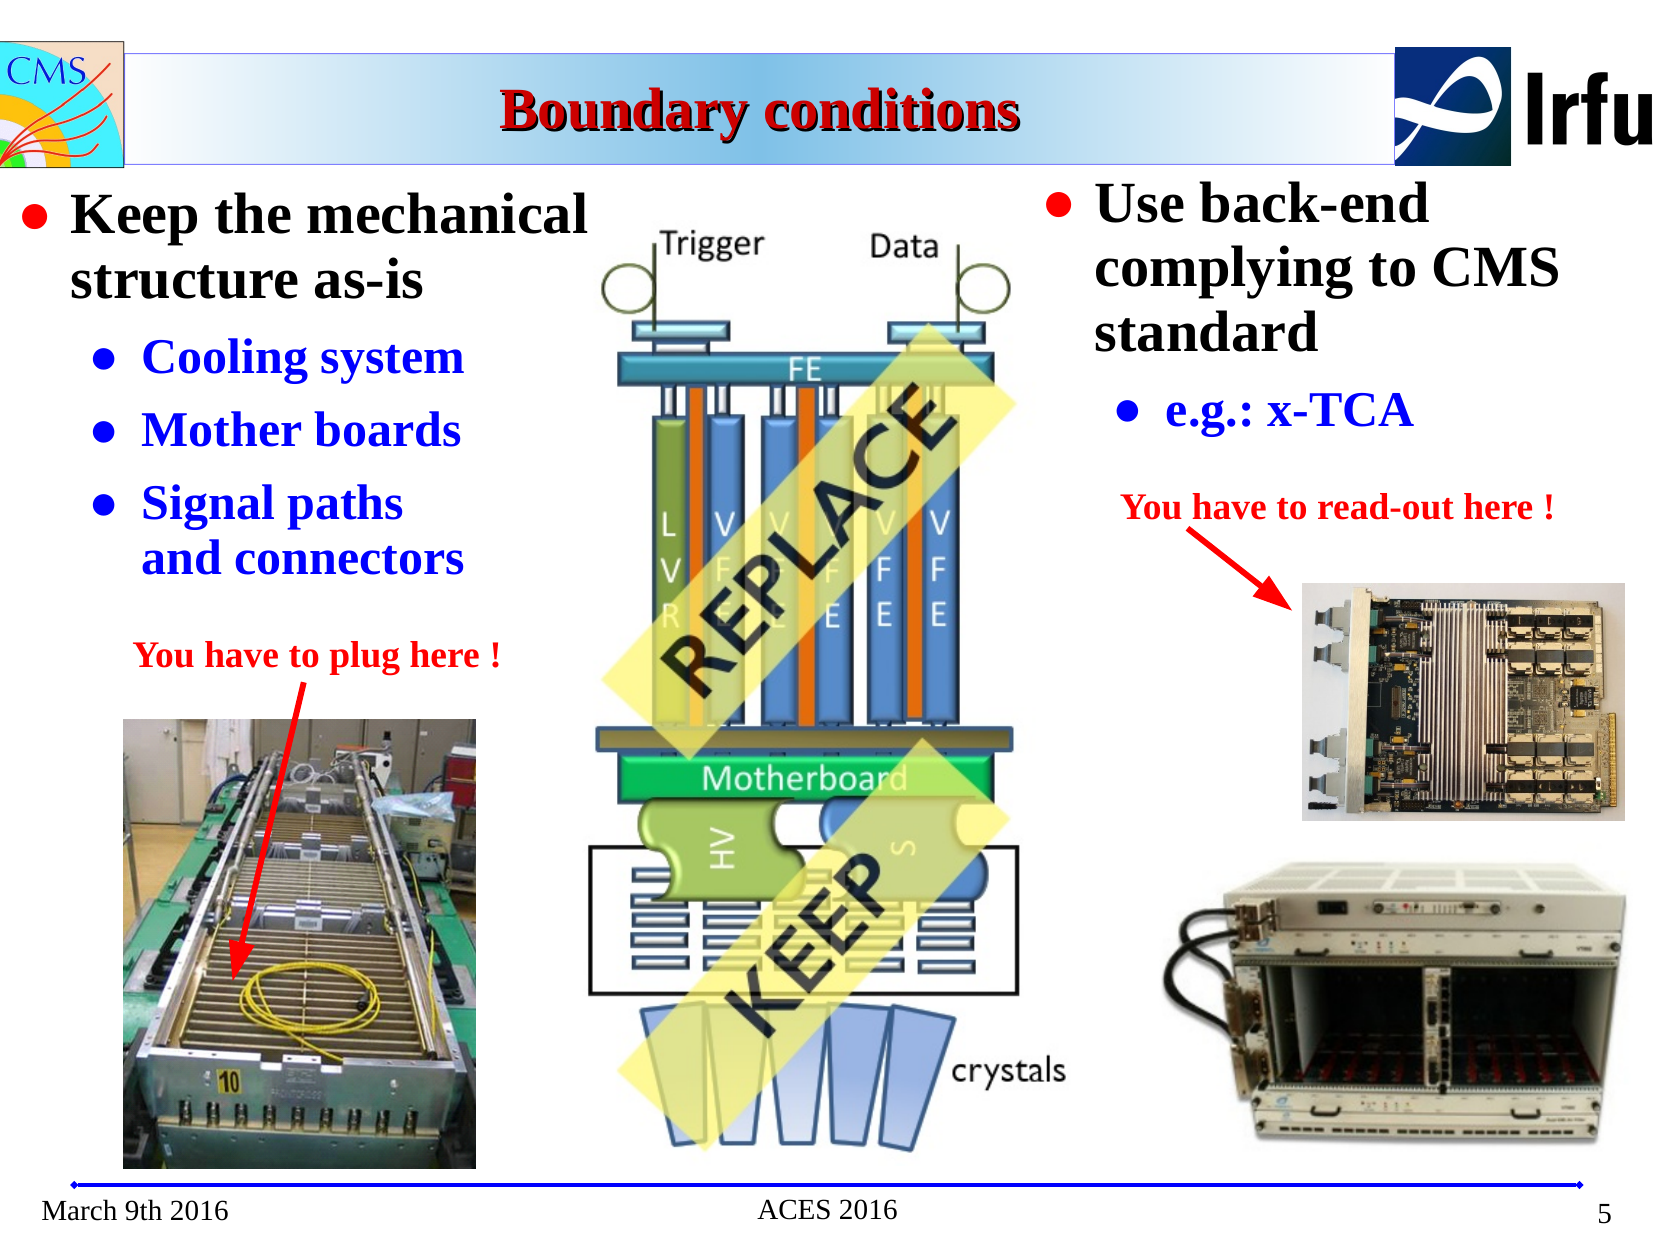

# Boundary conditions
Use back-end complying to CMS standard
e.g.: x-TCA
Keep the mechanical
structure as-is
Cooling system
Mother boards
Signal paths
and connectors
You have to read-out here !
You have to plug here !
ACES 2016
March 9th 2016
5